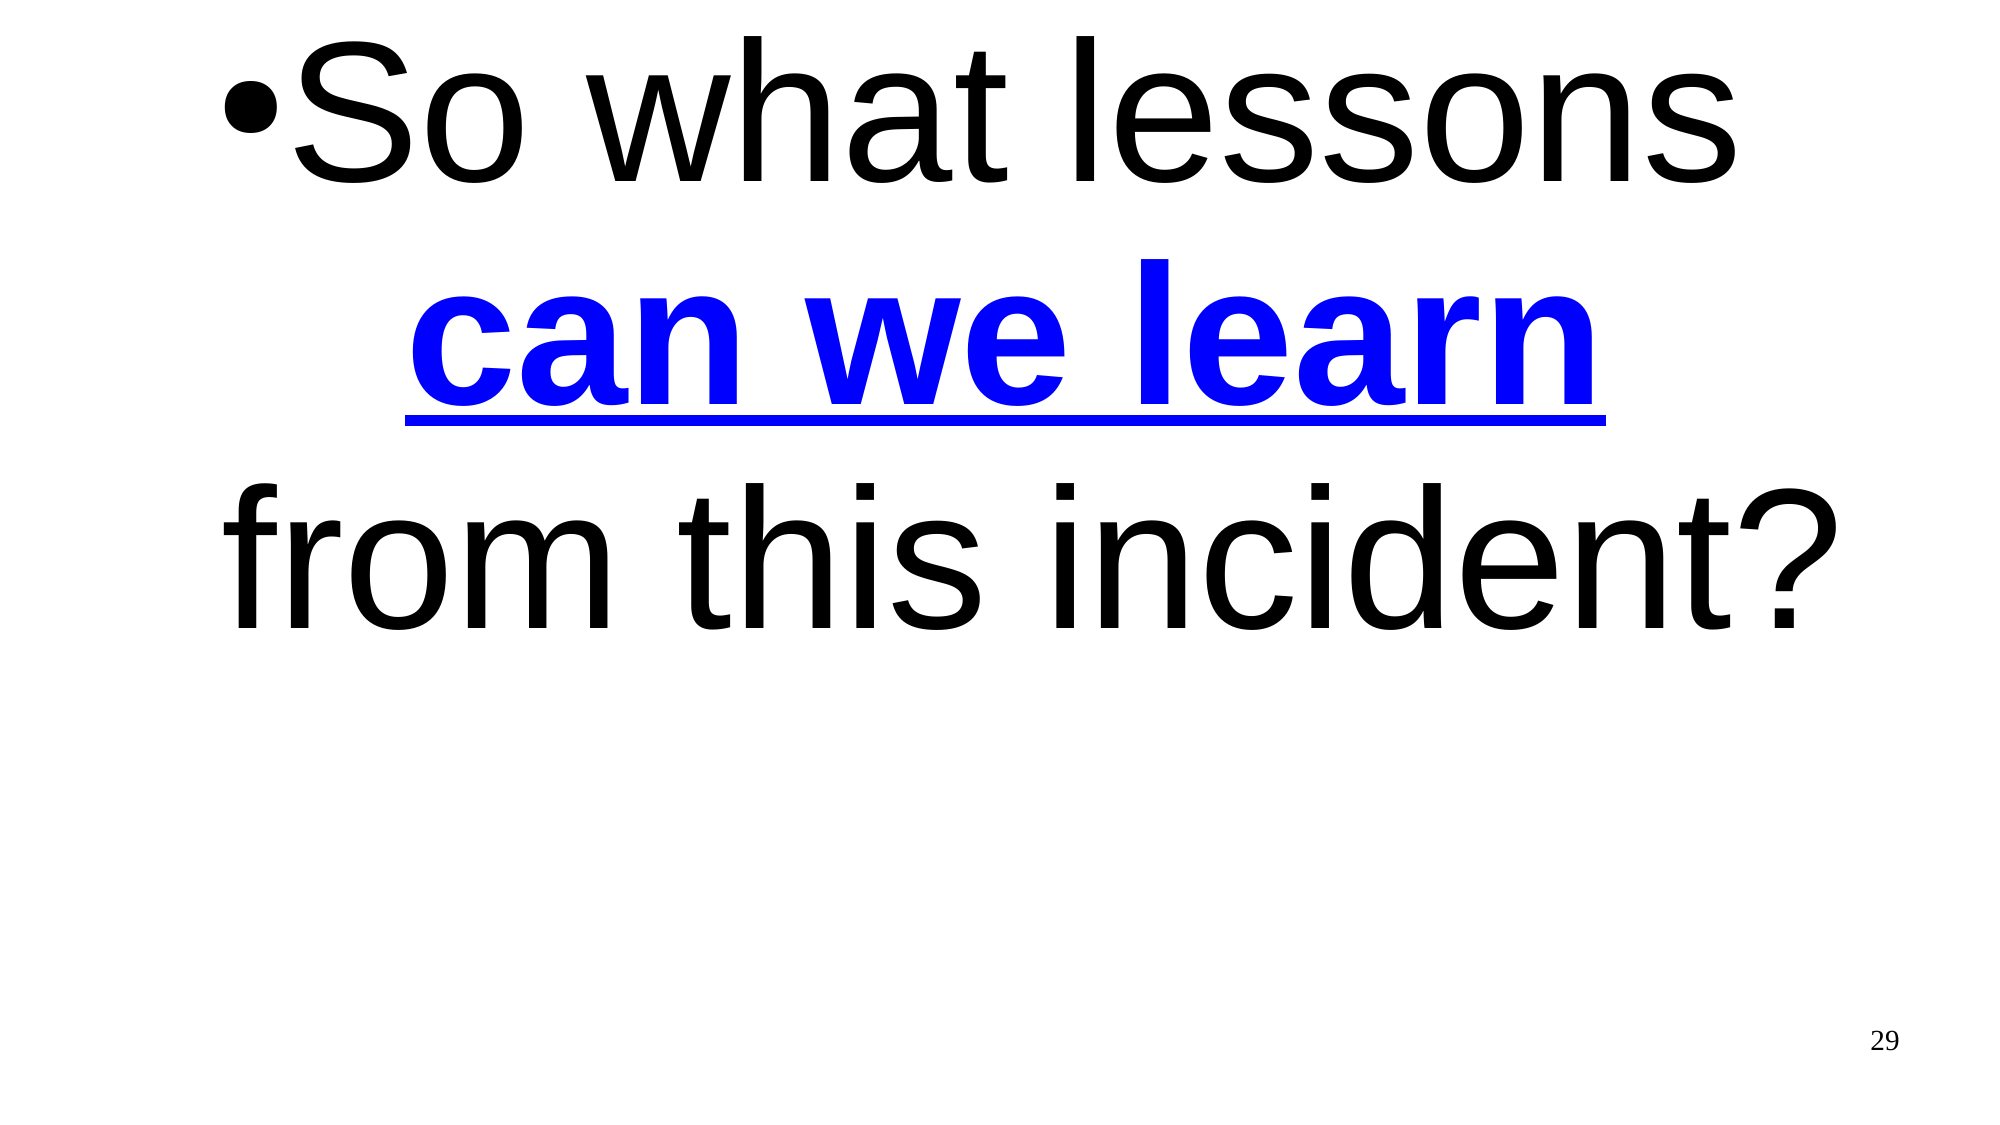

# So what lessons can we learn from this incident?
29